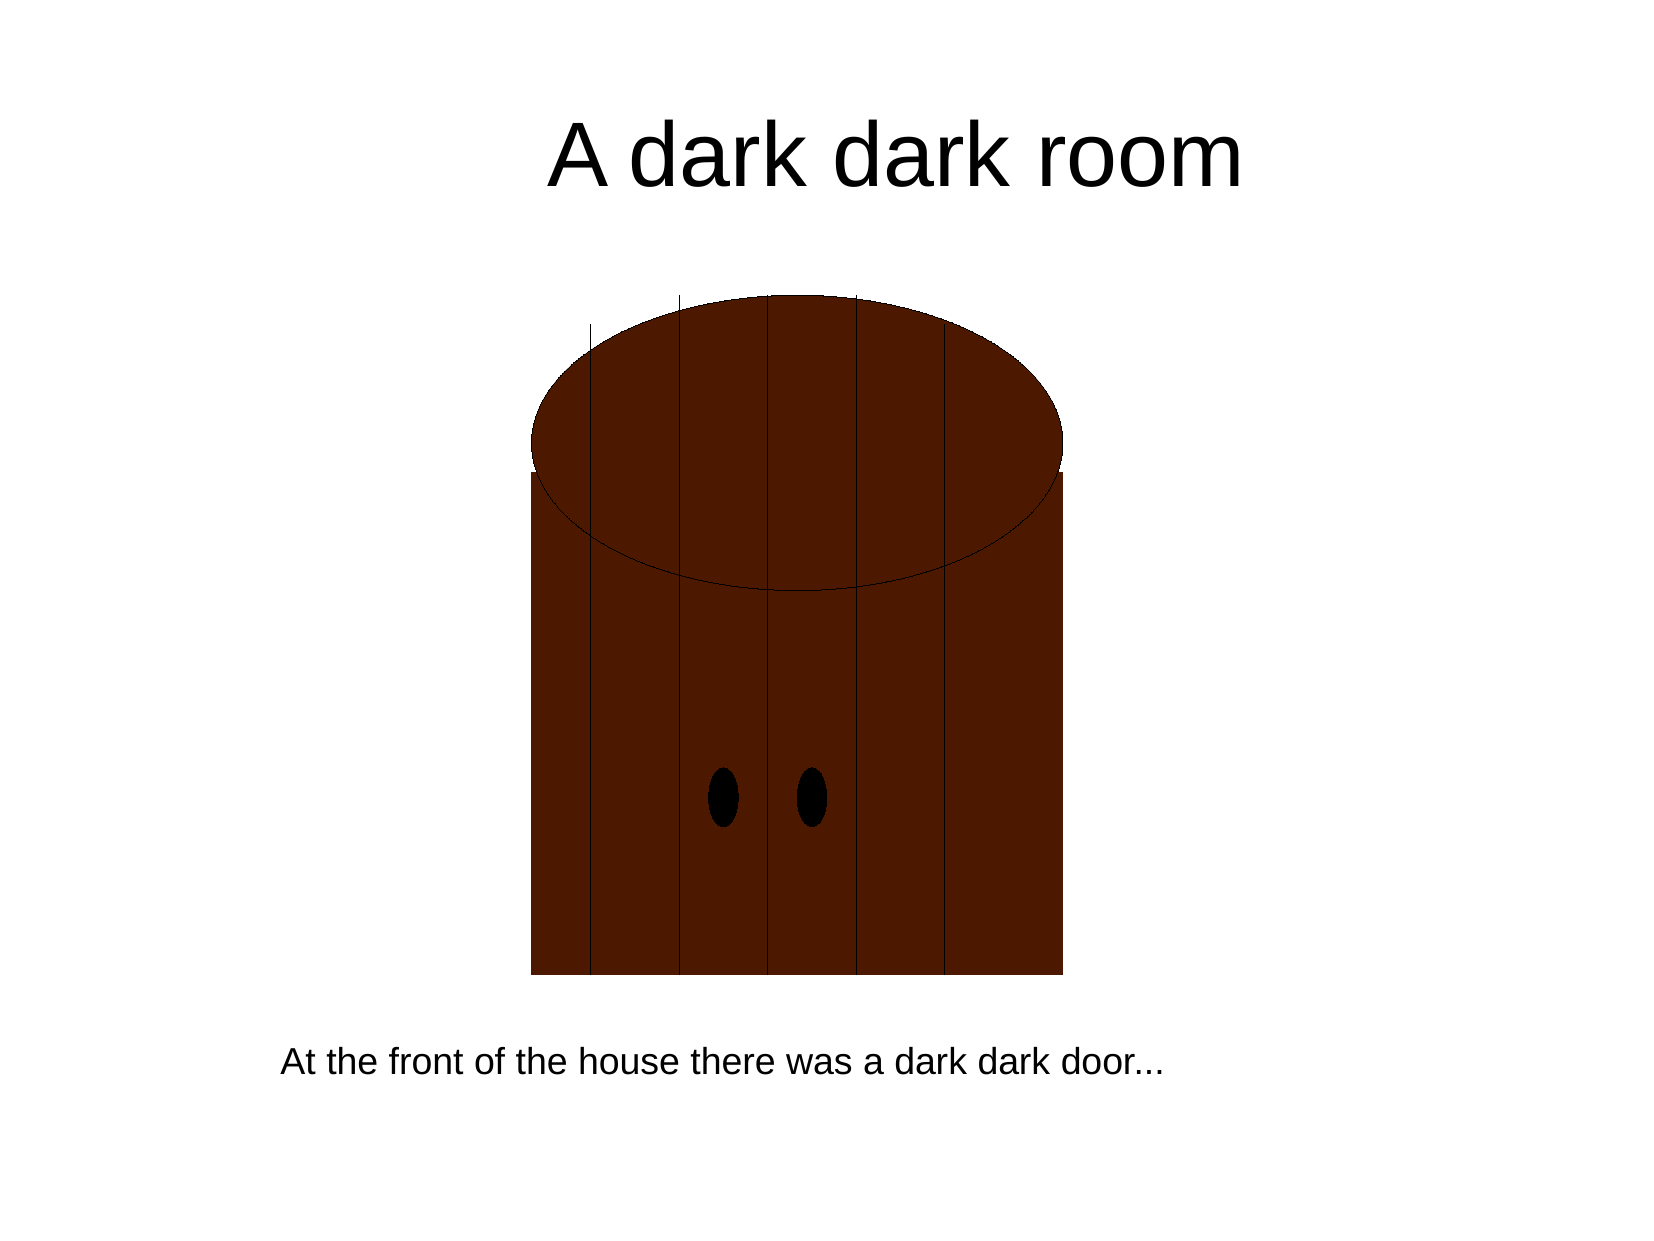

# A dark dark room
At the front of the house there was a dark dark door...